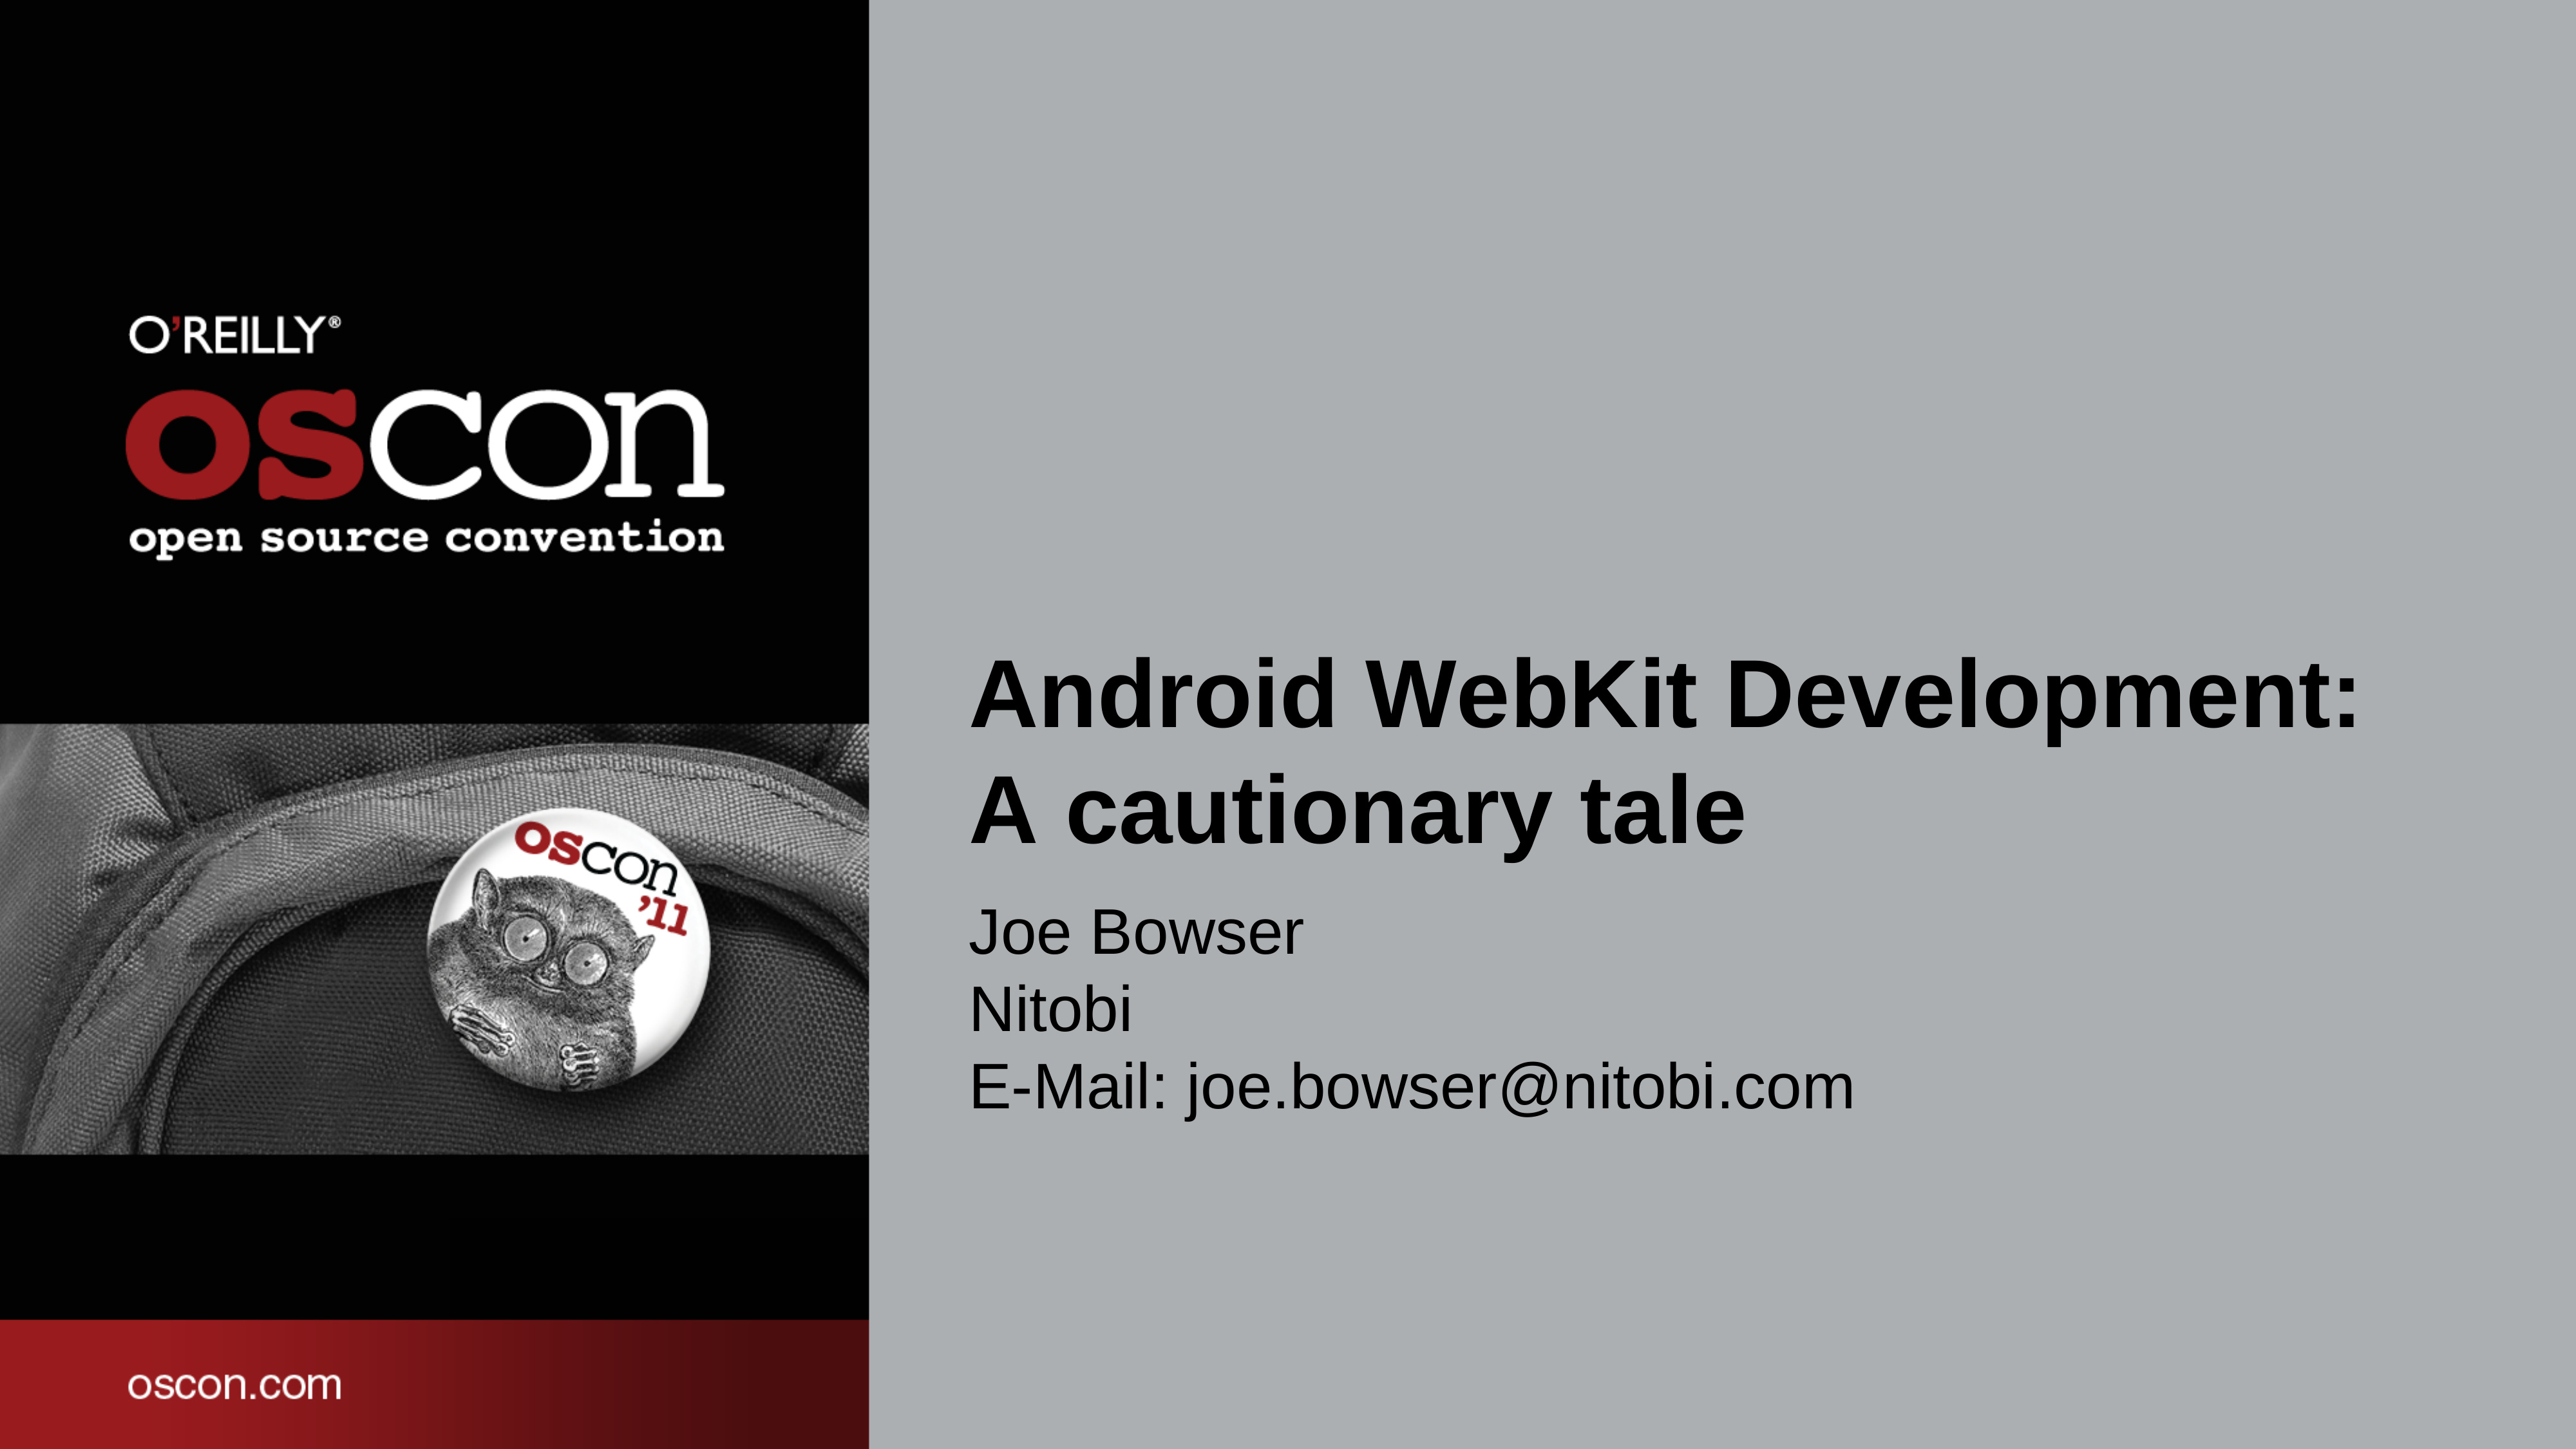

# Android WebKit Development: A cautionary tale
Joe Bowser
Nitobi
E-Mail: joe.bowser@nitobi.com